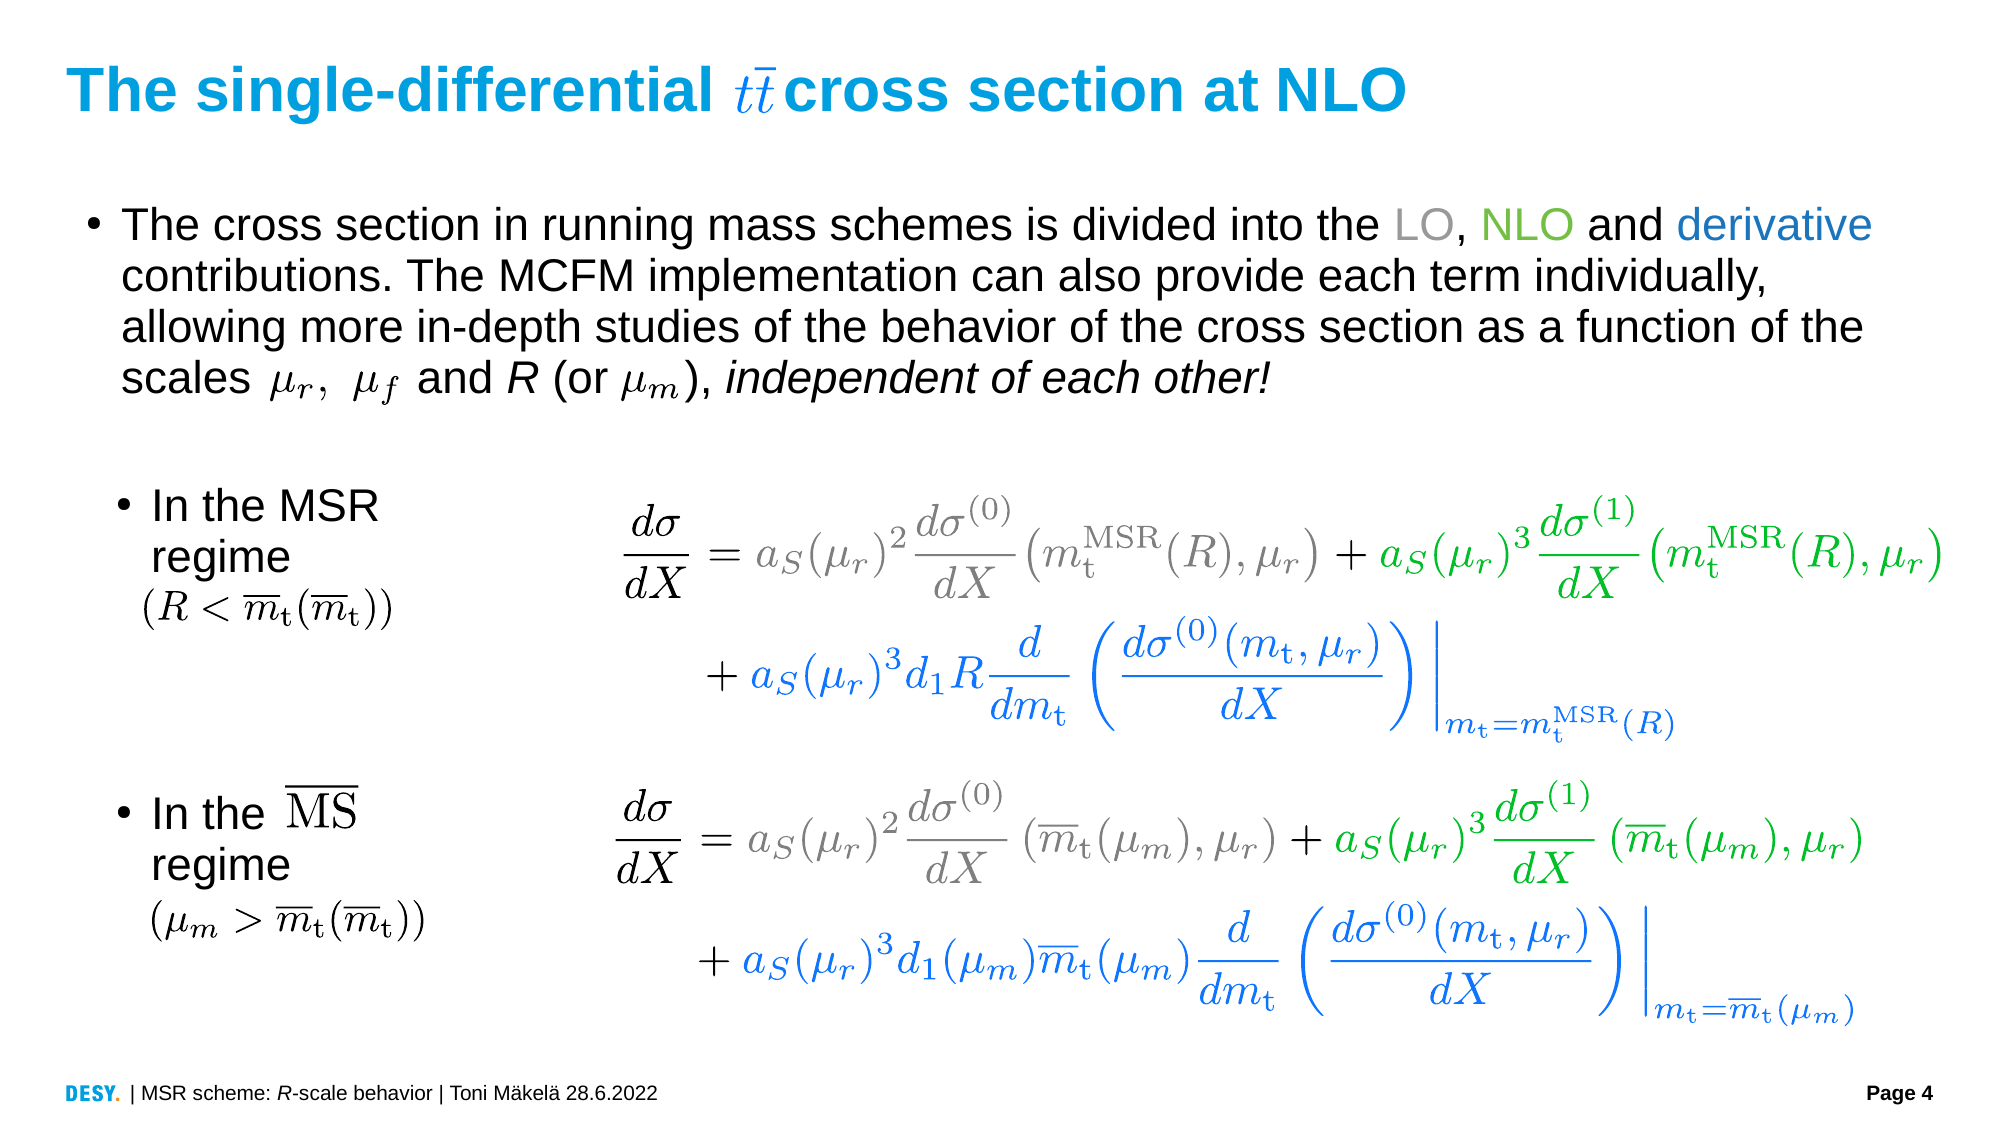

# The single-differential cross section at NLO
The cross section in running mass schemes is divided into the LO, NLO and derivative contributions. The MCFM implementation can also provide each term individually, allowing more in-depth studies of the behavior of the cross section as a function of the scales and R (or ), independent of each other!
In the MSR
regime
In the
regime
| MSR scheme: R-scale behavior | Toni Mäkelä 28.6.2022